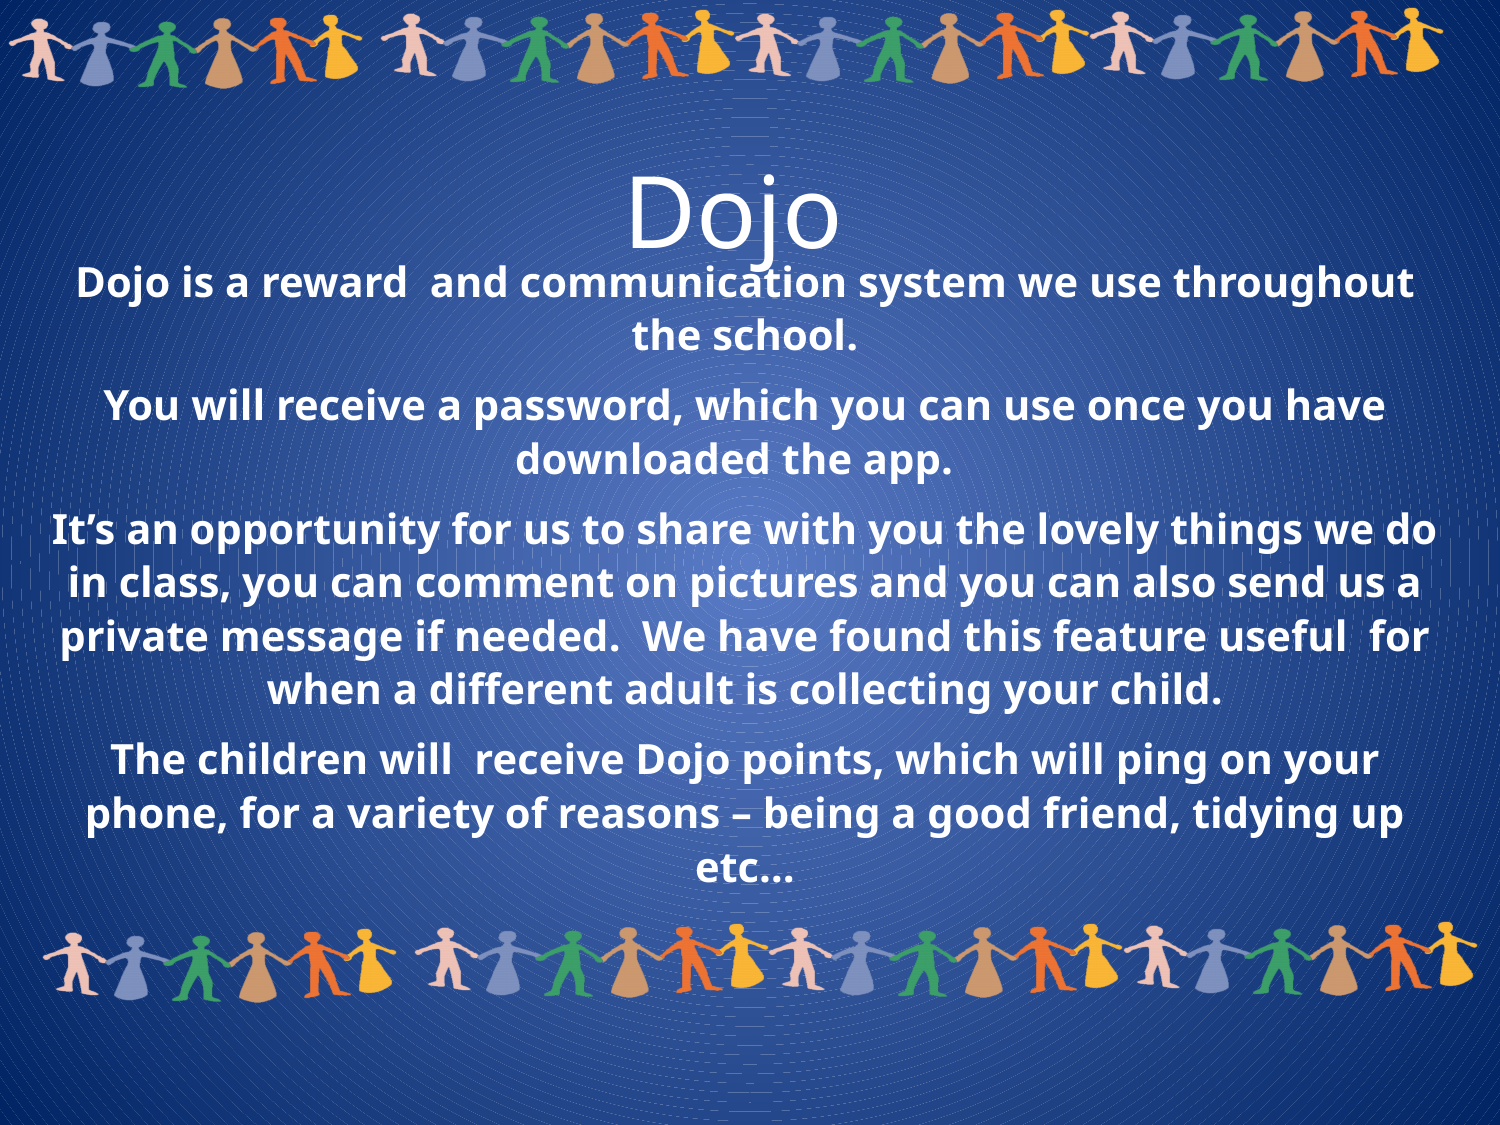

Dojo
Dojo is a reward and communication system we use throughout the school.
You will receive a password, which you can use once you have downloaded the app.
It’s an opportunity for us to share with you the lovely things we do in class, you can comment on pictures and you can also send us a private message if needed. We have found this feature useful for when a different adult is collecting your child.
The children will receive Dojo points, which will ping on your phone, for a variety of reasons – being a good friend, tidying up etc…